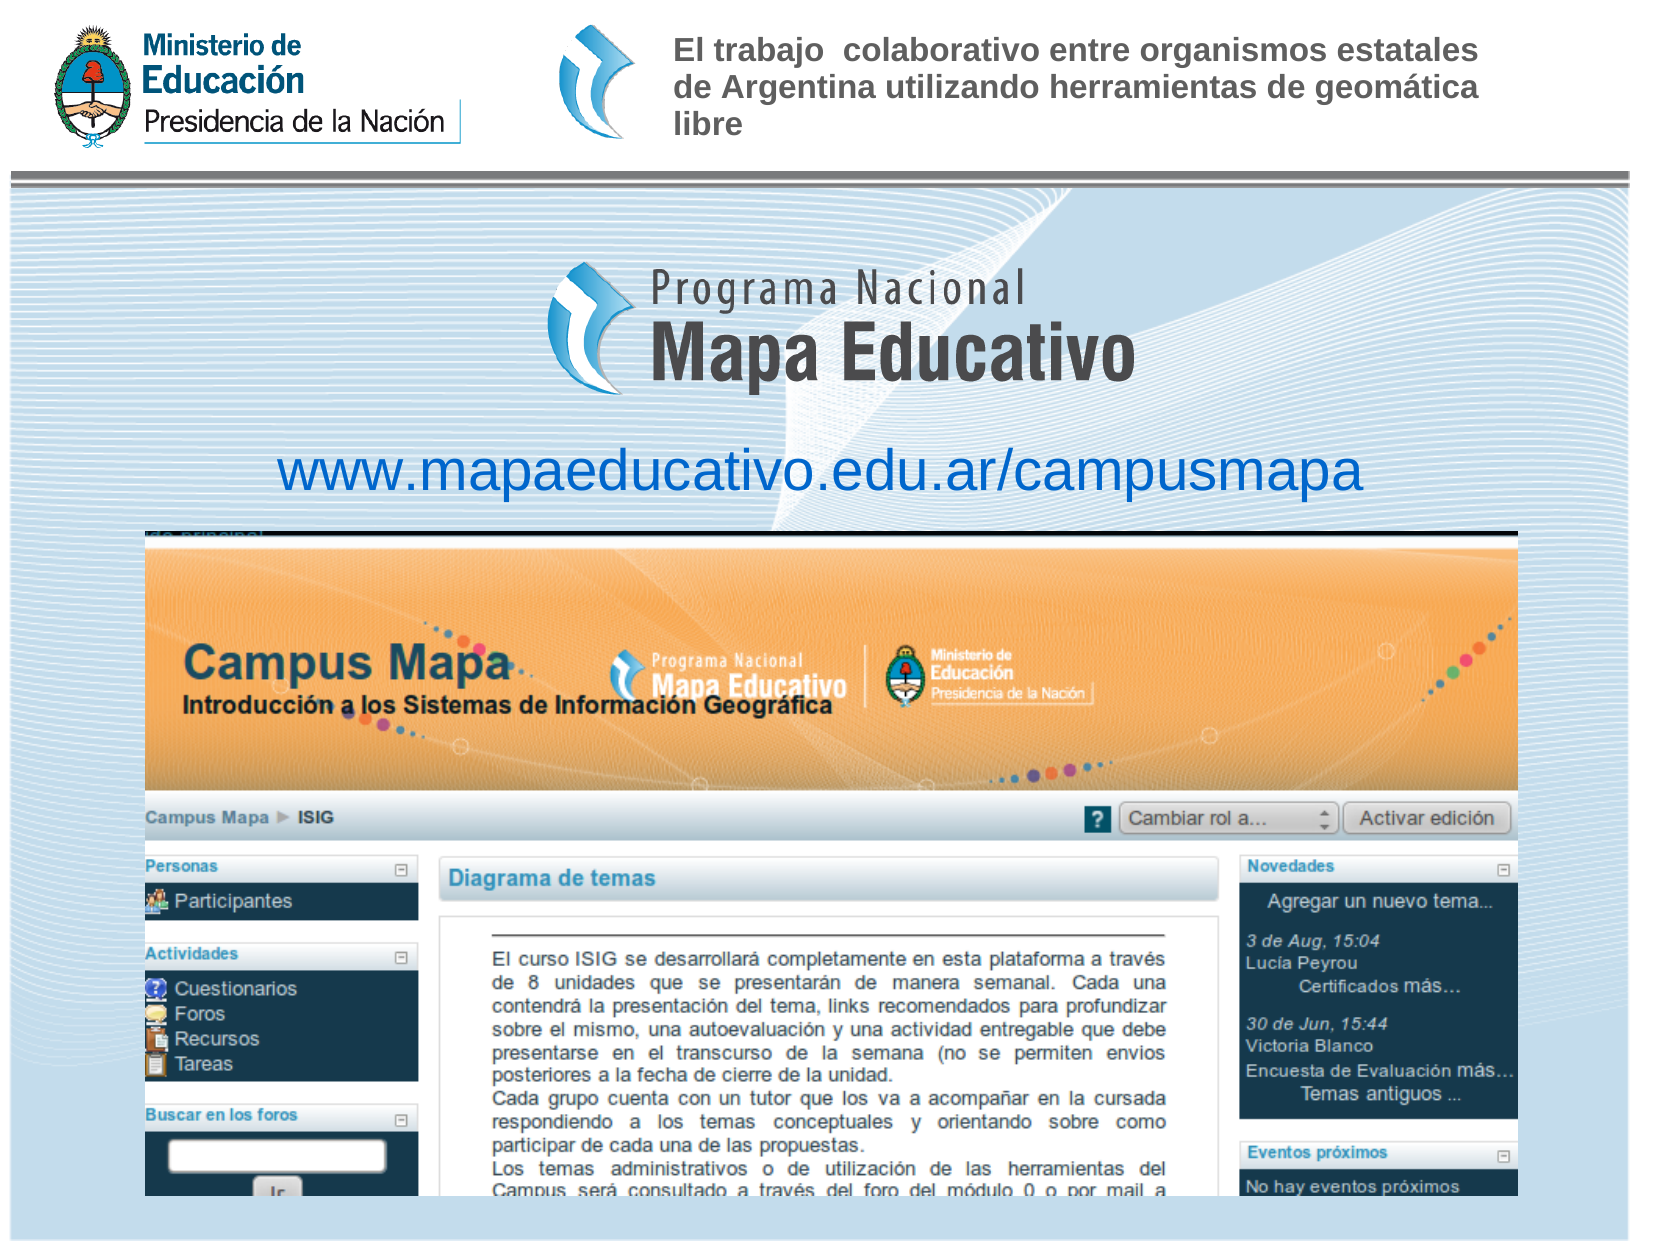

El trabajo colaborativo entre organismos estatales de Argentina utilizando herramientas de geomática libre
www.mapaeducativo.edu.ar/campusmapa